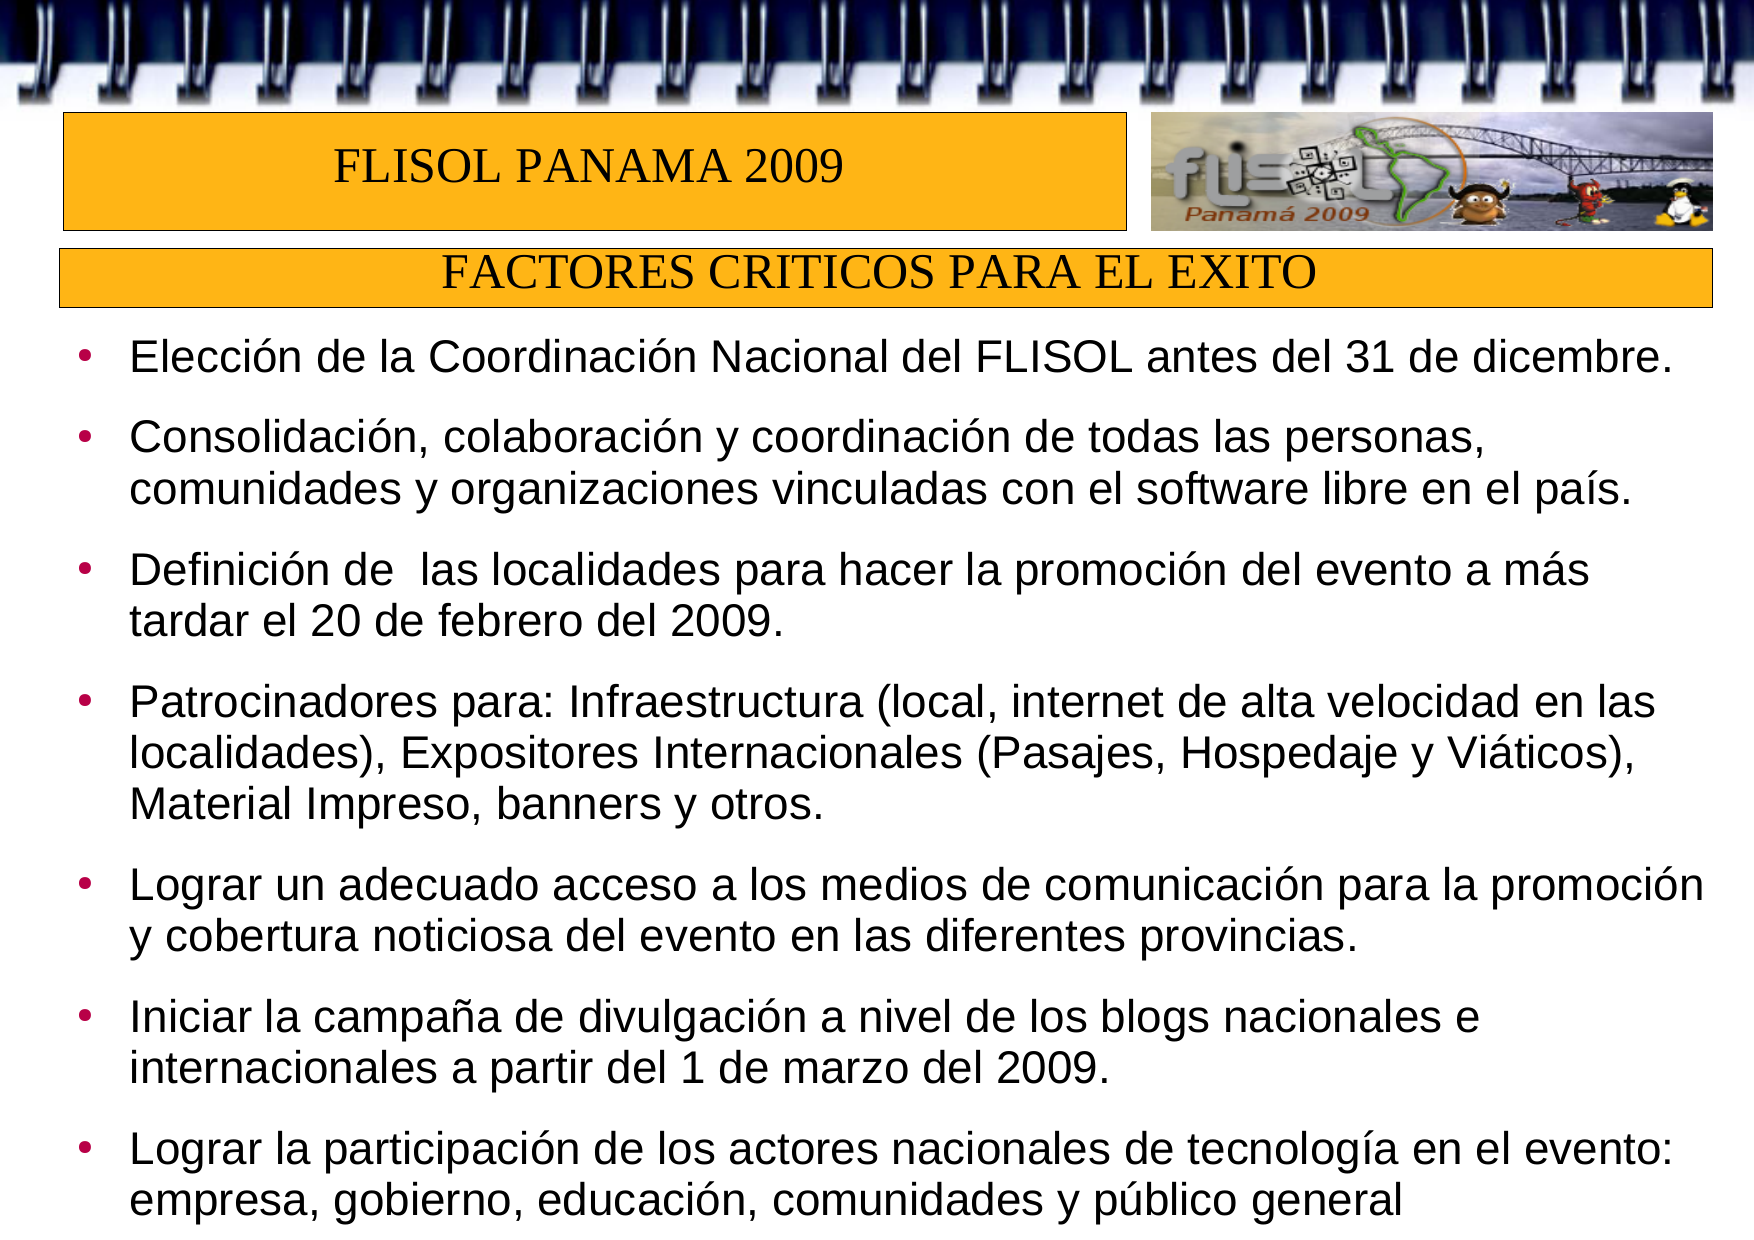

FLISOL PANAMA 2009
FACTORES CRITICOS PARA EL EXITO
# Elección de la Coordinación Nacional del FLISOL antes del 31 de dicembre.
Consolidación, colaboración y coordinación de todas las personas, comunidades y organizaciones vinculadas con el software libre en el país.
Definición de las localidades para hacer la promoción del evento a más tardar el 20 de febrero del 2009.
Patrocinadores para: Infraestructura (local, internet de alta velocidad en las localidades), Expositores Internacionales (Pasajes, Hospedaje y Viáticos), Material Impreso, banners y otros.
Lograr un adecuado acceso a los medios de comunicación para la promoción y cobertura noticiosa del evento en las diferentes provincias.
Iniciar la campaña de divulgación a nivel de los blogs nacionales e internacionales a partir del 1 de marzo del 2009.
Lograr la participación de los actores nacionales de tecnología en el evento: empresa, gobierno, educación, comunidades y público general